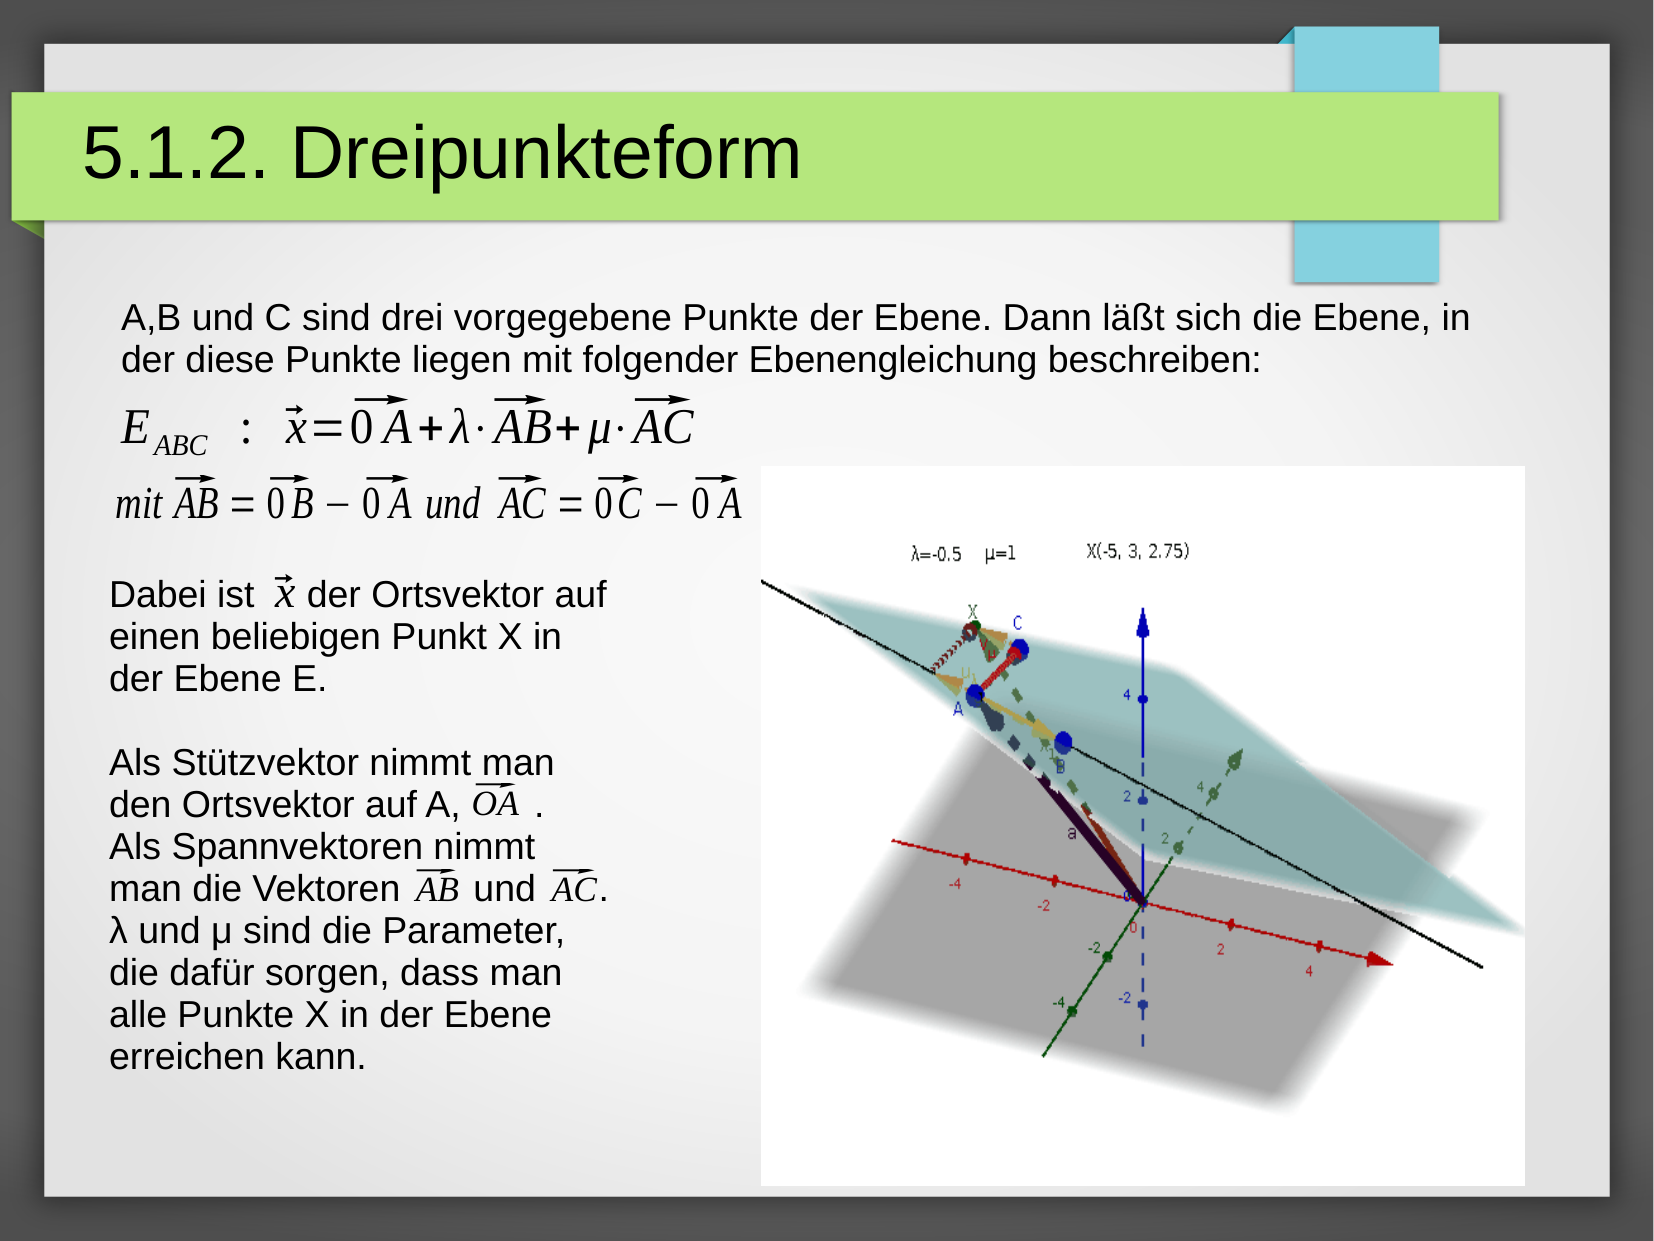

# 5.1.2. Dreipunkteform
A,B und C sind drei vorgegebene Punkte der Ebene. Dann läßt sich die Ebene, in der diese Punkte liegen mit folgender Ebenengleichung beschreiben:
Dabei ist der Ortsvektor auf einen beliebigen Punkt X in der Ebene E.
Als Stützvektor nimmt man den Ortsvektor auf A, .
Als Spannvektoren nimmt man die Vektoren und .
λ und μ sind die Parameter, die dafür sorgen, dass man alle Punkte X in der Ebene erreichen kann.